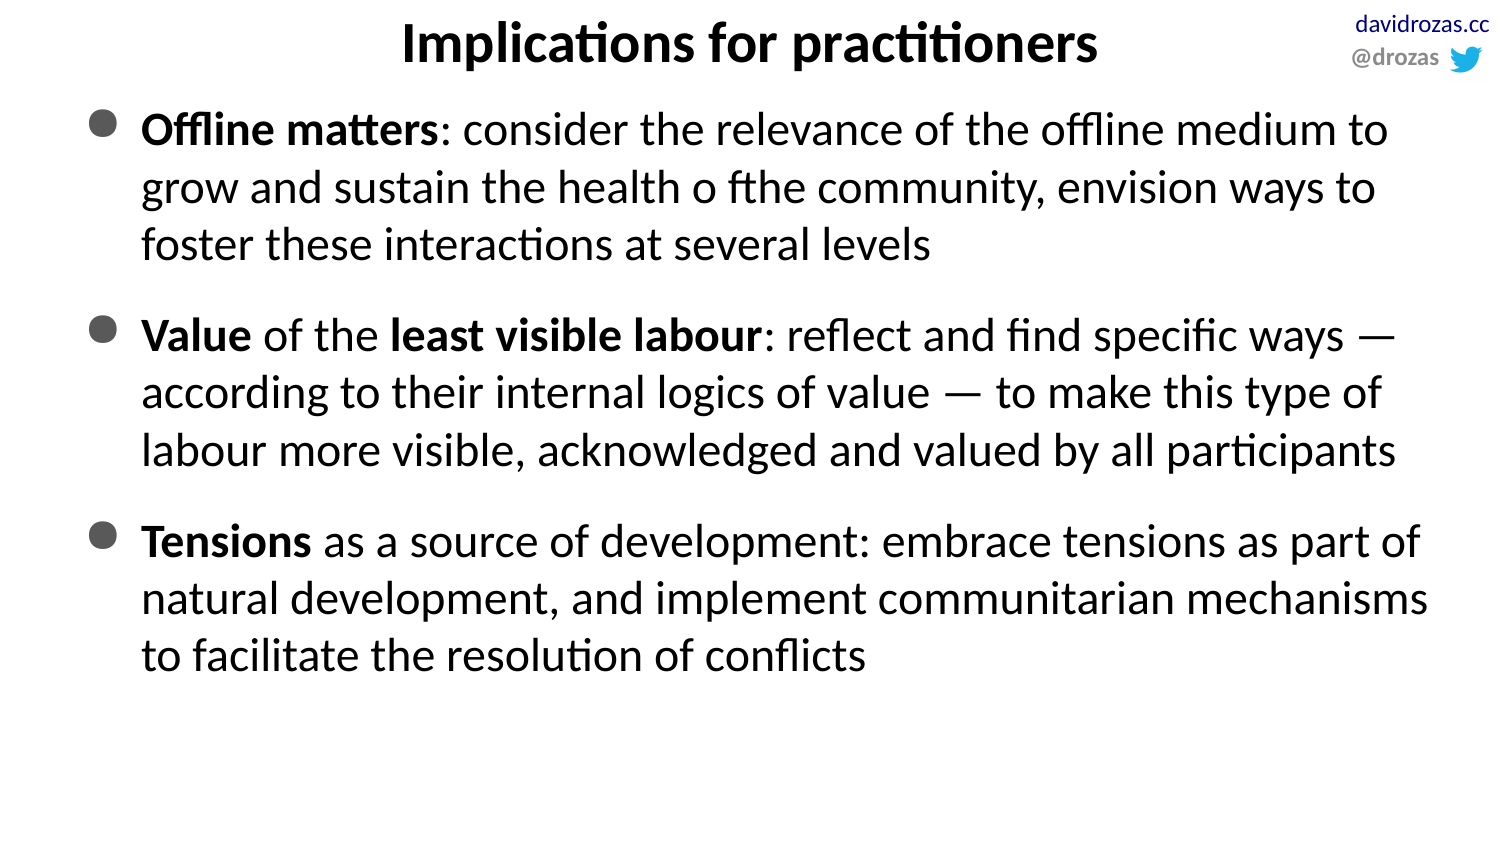

# Implications for practitioners
davidrozas.cc
@drozas
Offline matters: consider the relevance of the offline medium to grow and sustain the health o fthe community, envision ways to foster these interactions at several levels
Value of the least visible labour: reflect and find specific ways — according to their internal logics of value — to make this type of labour more visible, acknowledged and valued by all participants
Tensions as a source of development: embrace tensions as part of natural development, and implement communitarian mechanisms to facilitate the resolution of conflicts